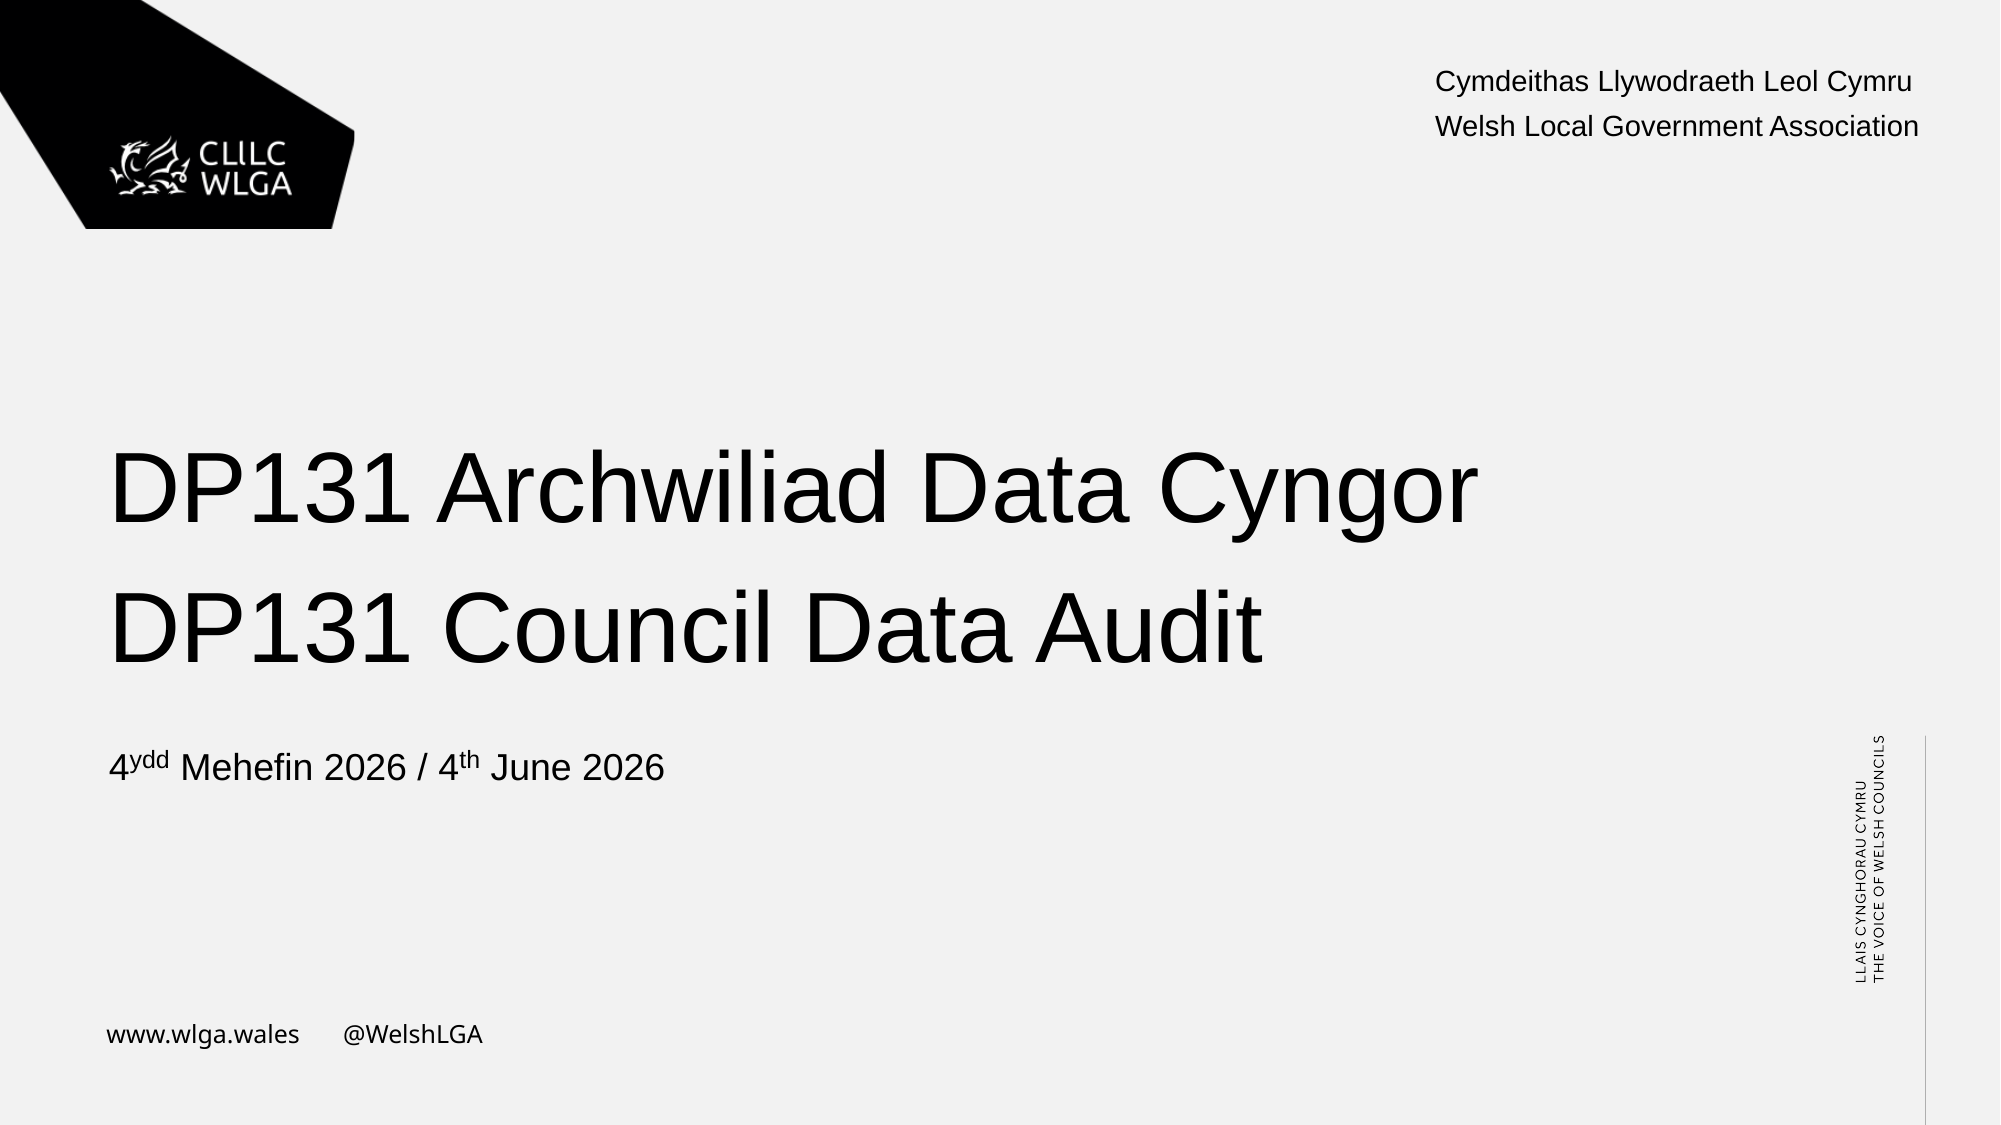

DP131 Archwiliad Data Cyngor
DP131 Council Data Audit
4ydd Mehefin 2026 / 4th June 2026